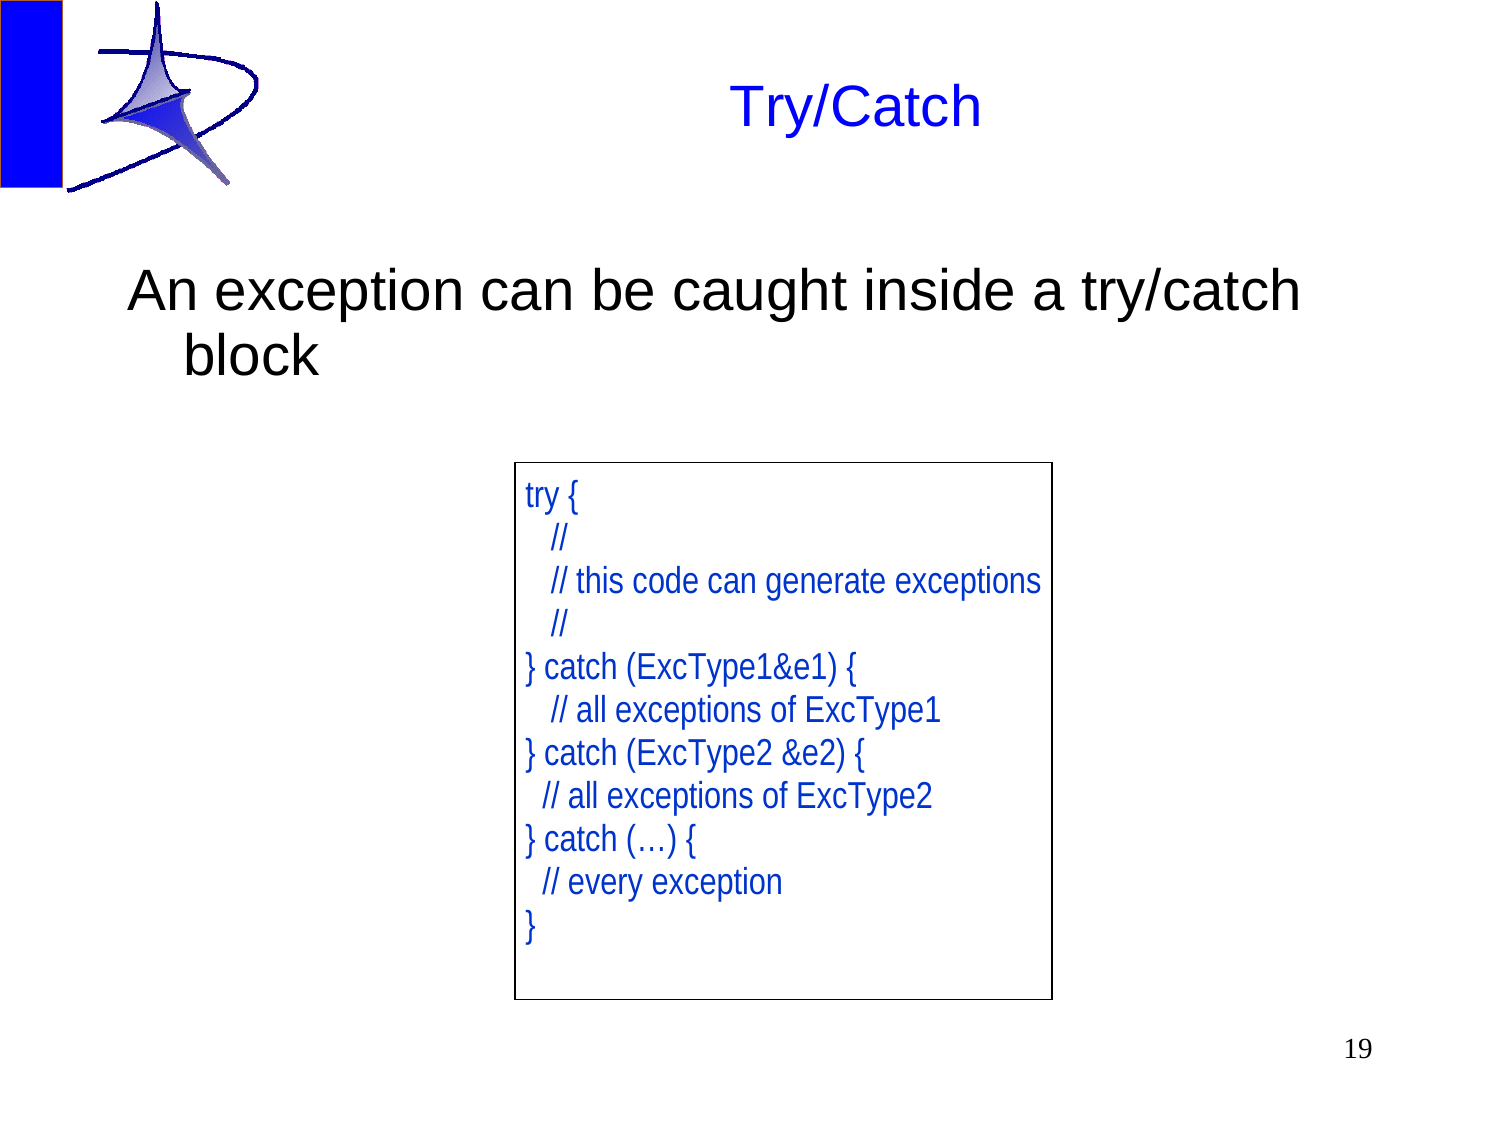

# Try/Catch
An exception can be caught inside a try/catch block
try {
 //
 // this code can generate exceptions
 //
} catch (ExcType1&e1) {
 // all exceptions of ExcType1
} catch (ExcType2 &e2) {
 // all exceptions of ExcType2
} catch (…) {
 // every exception
}
19